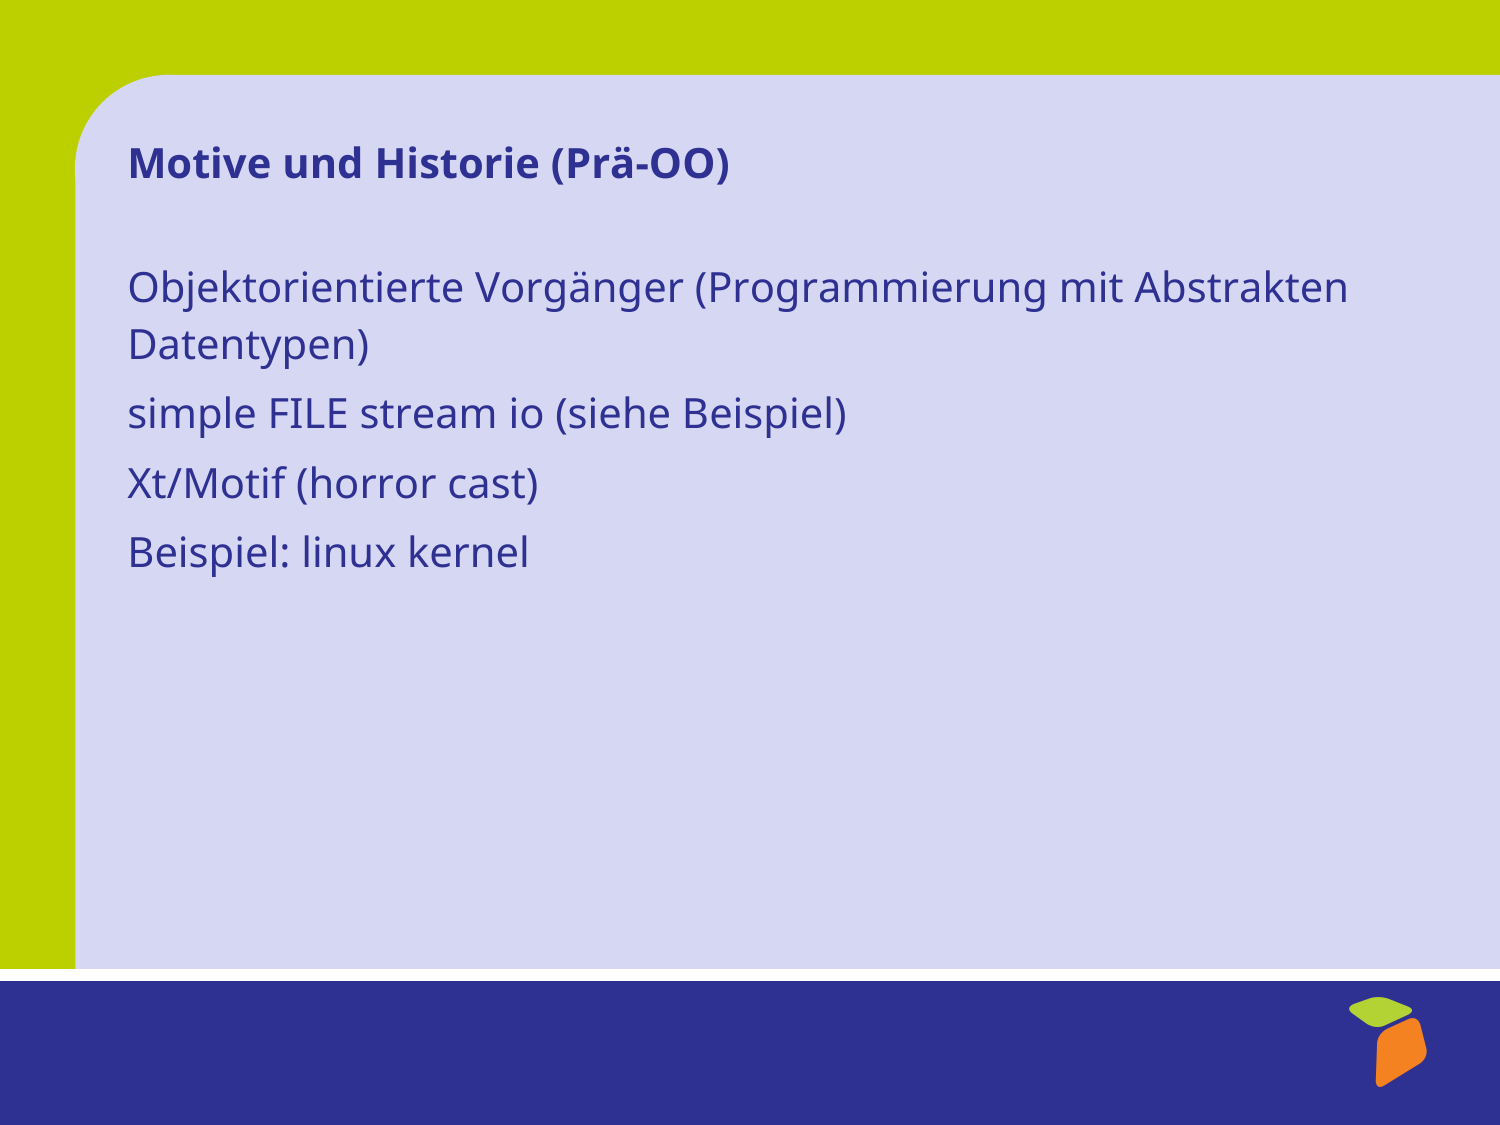

# Motive und Historie (Prä-OO)
Objektorientierte Vorgänger (Programmierung mit Abstrakten Datentypen)
simple FILE stream io (siehe Beispiel)
Xt/Motif (horror cast)
Beispiel: linux kernel